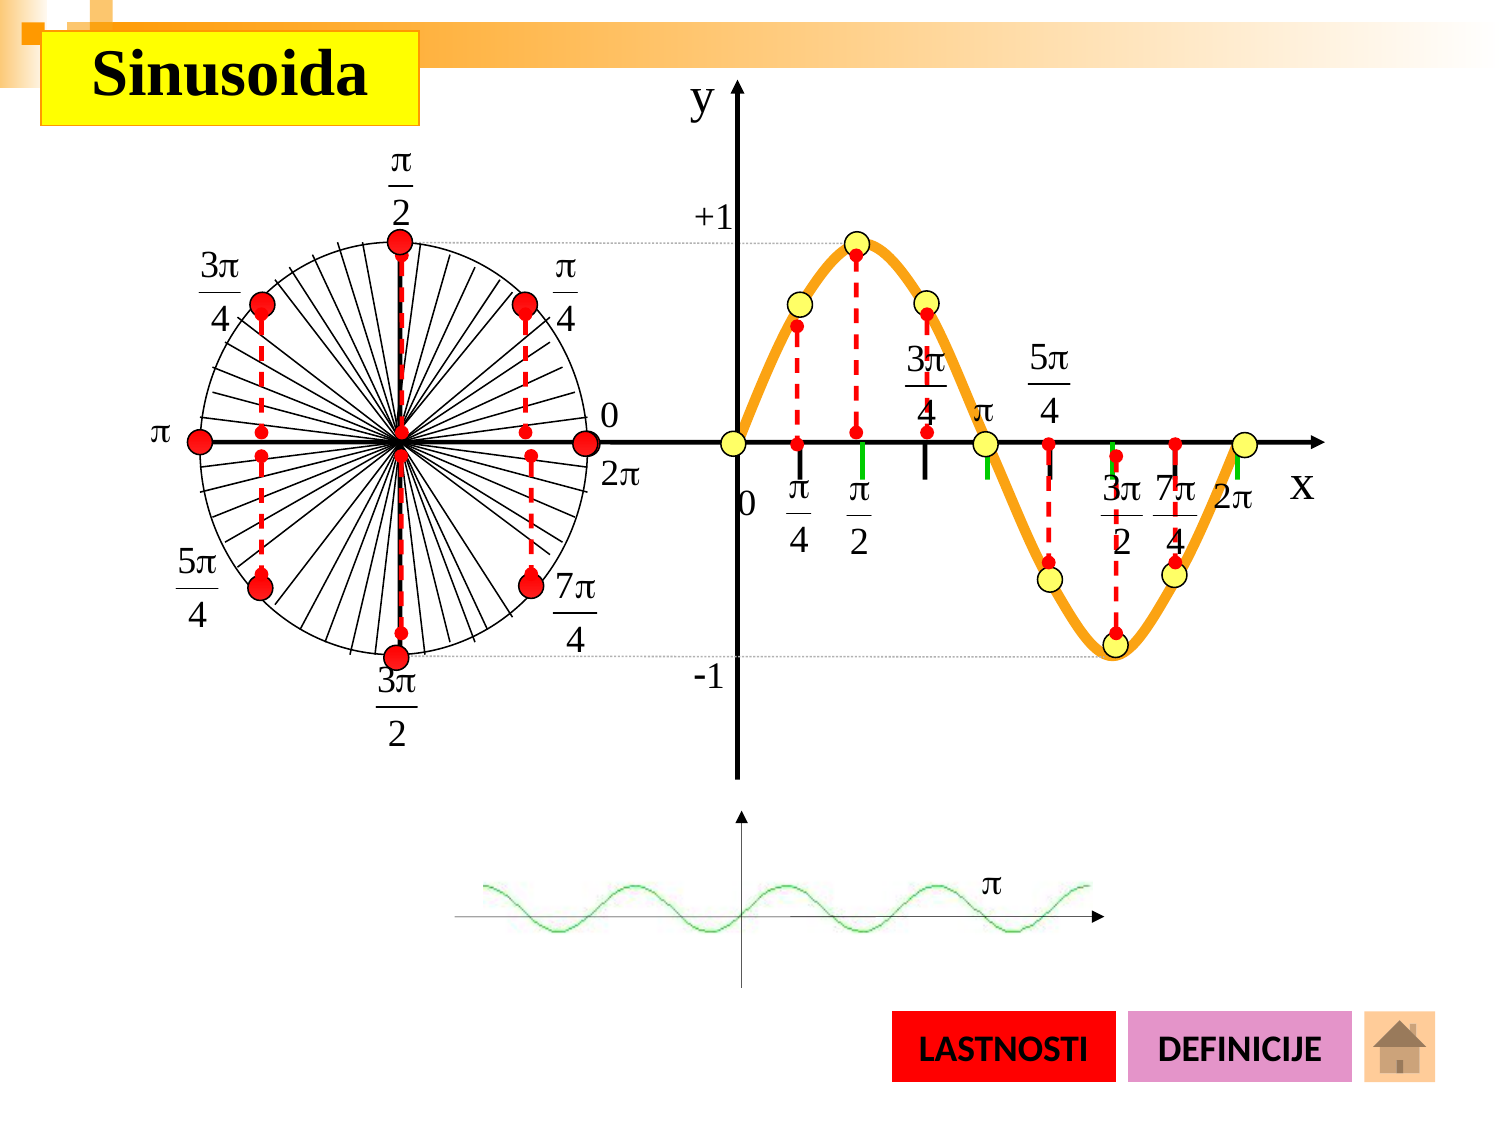

Sinusoida
y
+1
x
1
LASTNOSTI
DEFINICIJE